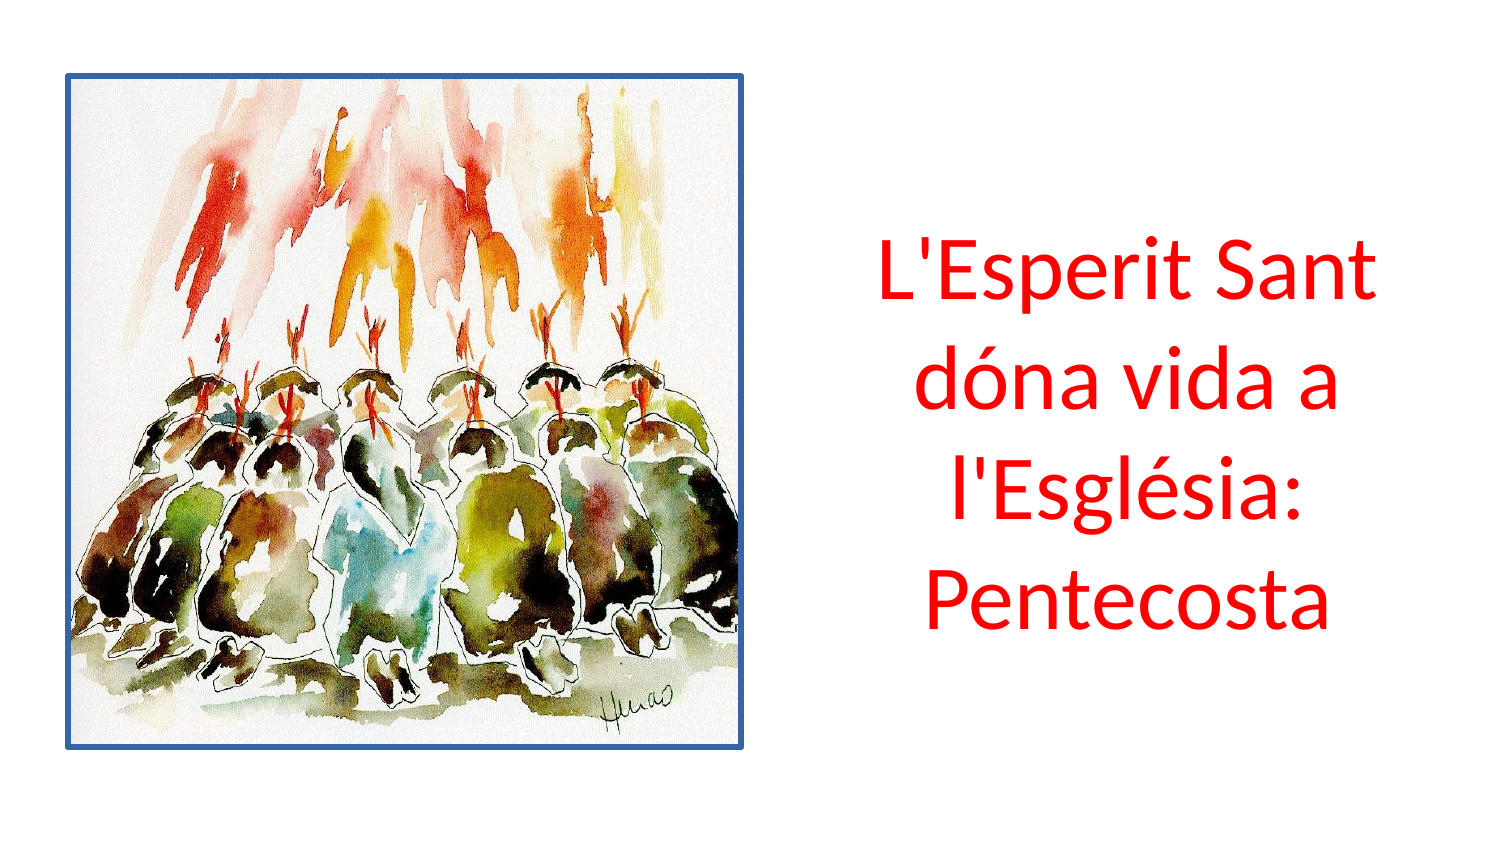

# L'Esperit Sant dóna vida a l'Església: Pentecosta